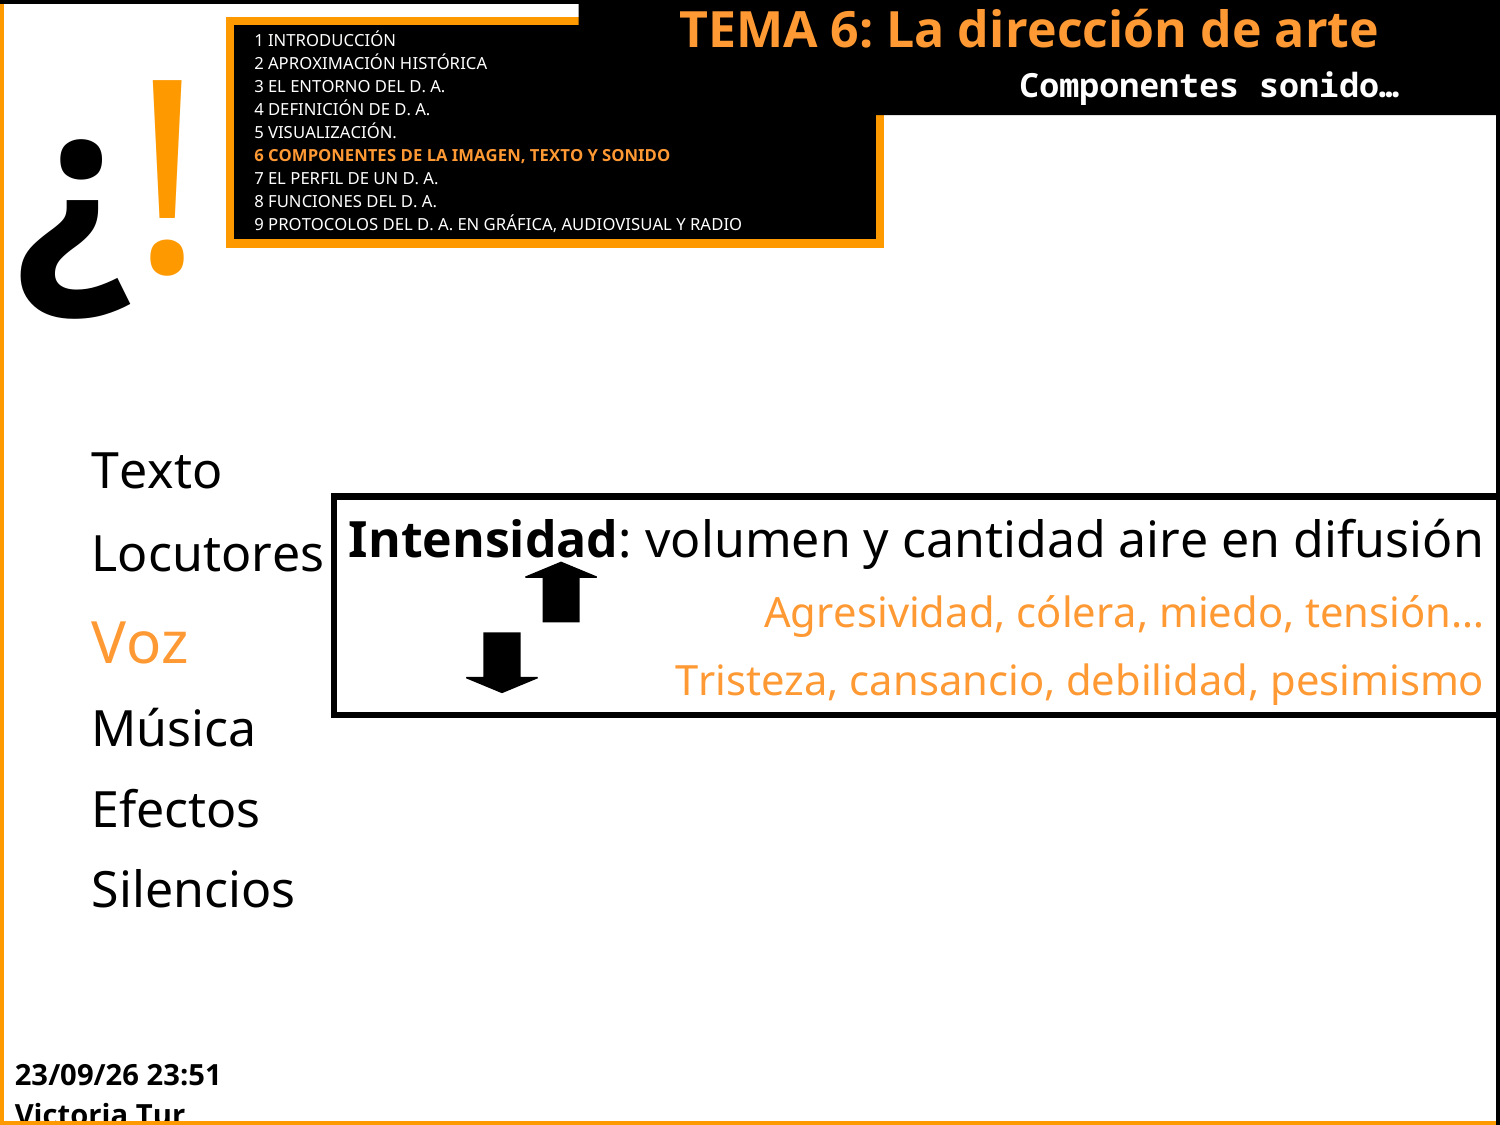

TEMA 6: La dirección de arte
Componentes sonido…
1 INTRODUCCIÓN
2 APROXIMACIÓN HISTÓRICA
3 EL ENTORNO DEL D. A.
4 DEFINICIÓN DE D. A.
5 VISUALIZACIÓN.
6 COMPONENTES DE LA IMAGEN, TEXTO Y SONIDO
7 EL PERFIL DE UN D. A.
8 FUNCIONES DEL D. A.
9 PROTOCOLOS DEL D. A. EN GRÁFICA, AUDIOVISUAL Y RADIO
#
Texto
Locutores
Voz
Música
Efectos
Silencios
Intensidad: volumen y cantidad aire en difusión
Agresividad, cólera, miedo, tensión…
Tristeza, cansancio, debilidad, pesimismo